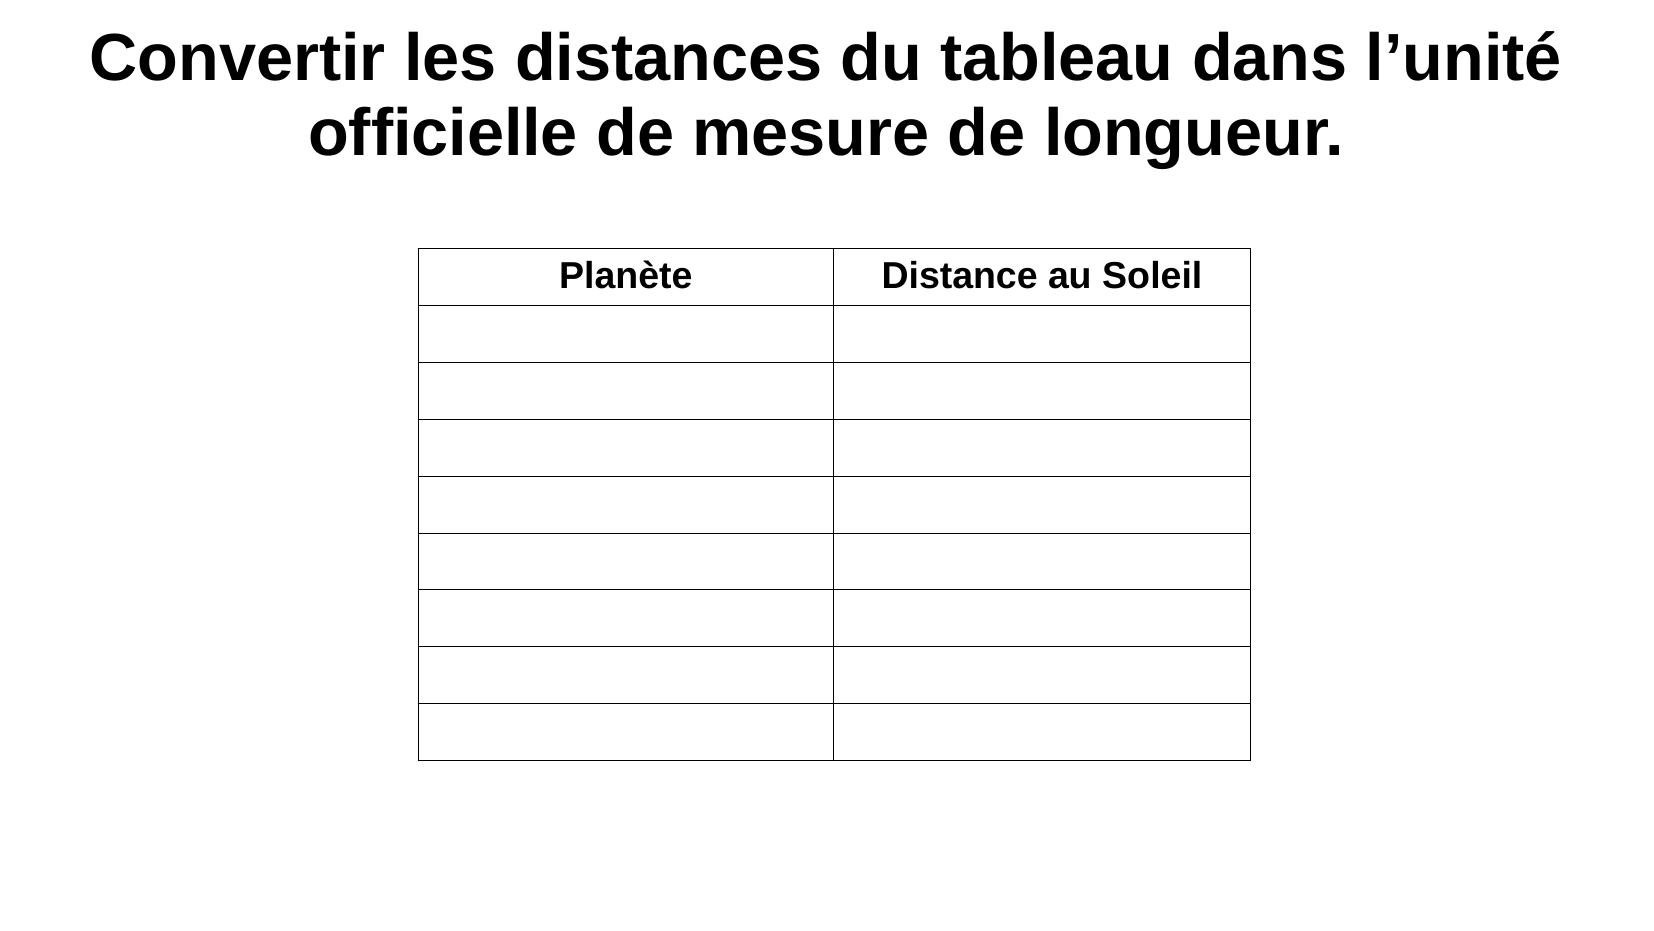

# Convertir les distances du tableau dans l’unité officielle de mesure de longueur.
| Planète | Distance au Soleil |
| --- | --- |
| | |
| | |
| | |
| | |
| | |
| | |
| | |
| | |